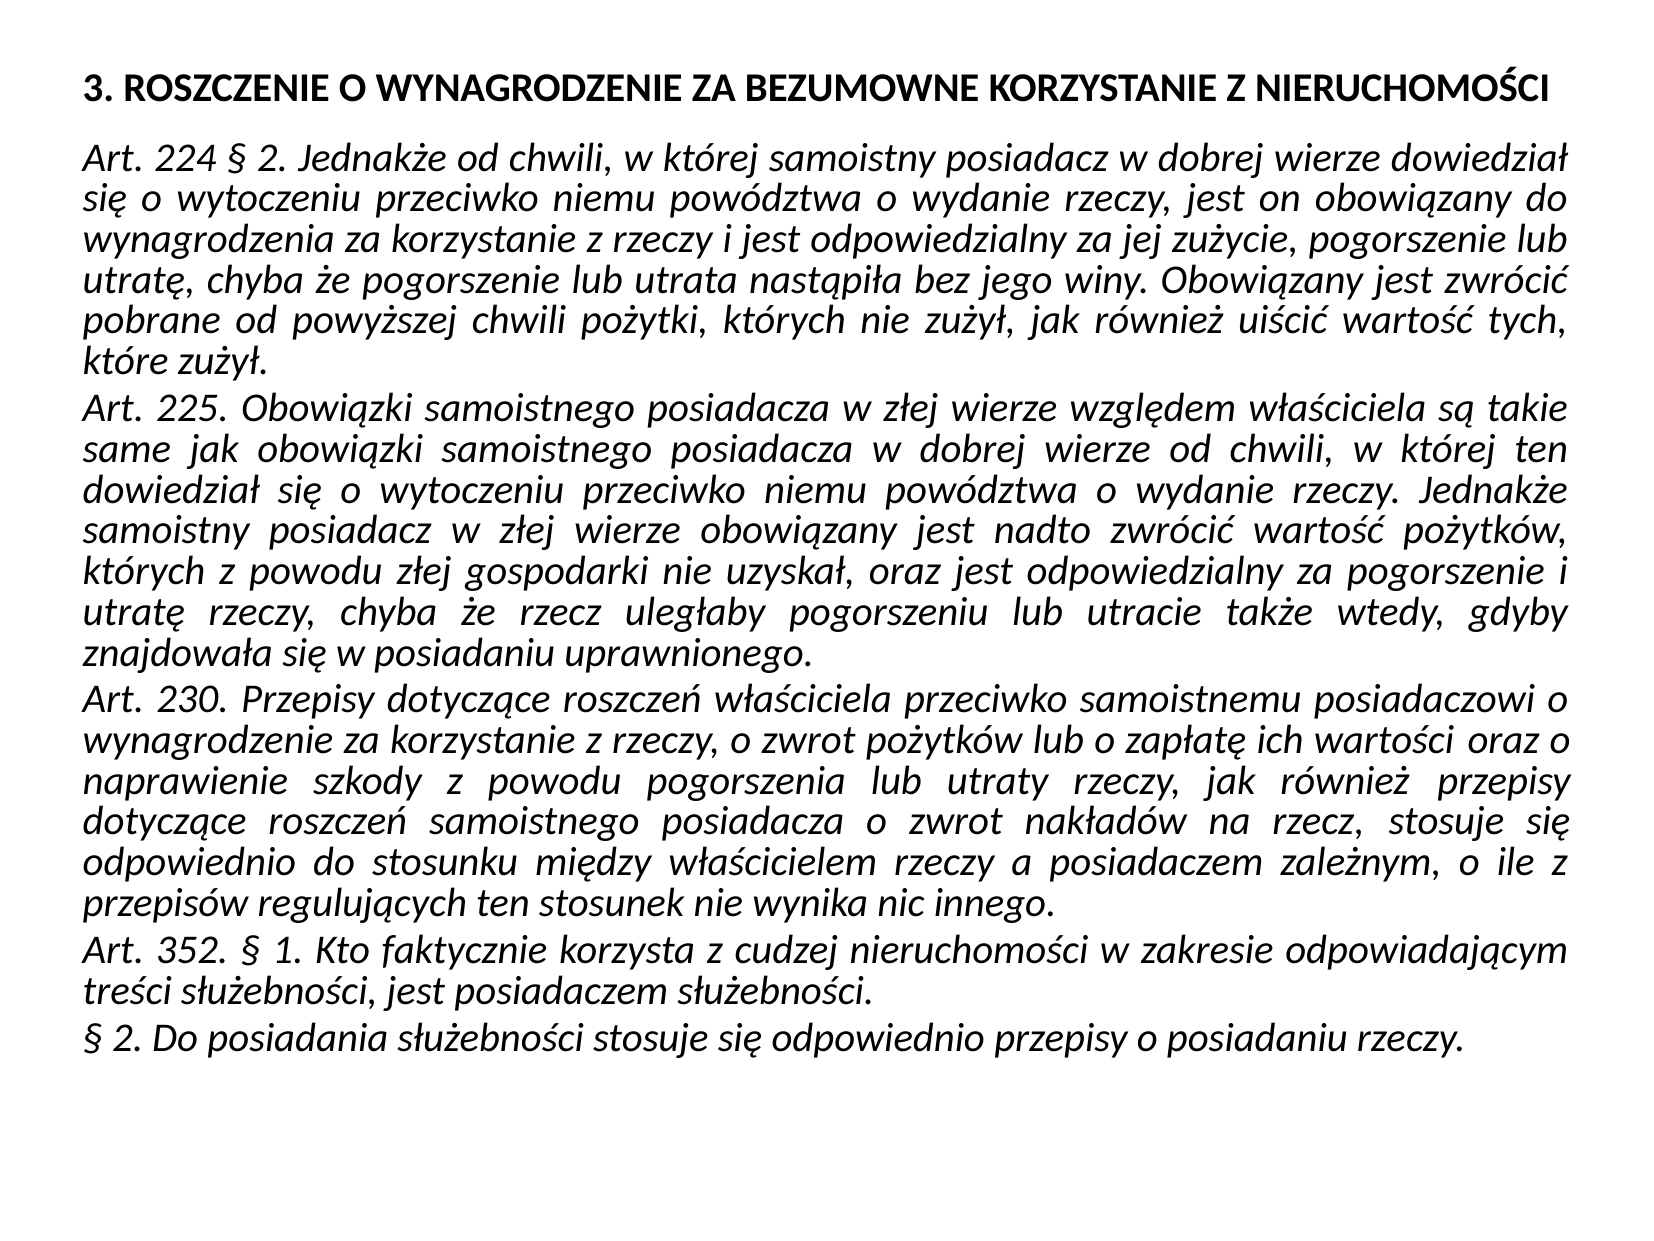

#
3. ROSZCZENIE O WYNAGRODZENIE ZA BEZUMOWNE KORZYSTANIE Z NIERUCHOMOŚCI
Art. 224 § 2. Jednakże od chwili, w której samoistny posiadacz w dobrej wierze dowiedział się o wytoczeniu przeciwko niemu powództwa o wydanie rzeczy, jest on obowiązany do wynagrodzenia za korzystanie z rzeczy i jest odpowiedzialny za jej zużycie, pogorszenie lub utratę, chyba że pogorszenie lub utrata nastąpiła bez jego winy. Obowiązany jest zwrócić pobrane od powyższej chwili pożytki, których nie zużył, jak również uiścić wartość tych, które zużył.
Art. 225. Obowiązki samoistnego posiadacza w złej wierze względem właściciela są takie same jak obowiązki samoistnego posiadacza w dobrej wierze od chwili, w której ten dowiedział się o wytoczeniu przeciwko niemu powództwa o wydanie rzeczy. Jednakże samoistny posiadacz w złej wierze obowiązany jest nadto zwrócić wartość pożytków, których z powodu złej gospodarki nie uzyskał, oraz jest odpowiedzialny za pogorszenie i utratę rzeczy, chyba że rzecz uległaby pogorszeniu lub utracie także wtedy, gdyby znajdowała się w posiadaniu uprawnionego.
Art. 230. Przepisy dotyczące roszczeń właściciela przeciwko samoistnemu posiadaczowi o wynagrodzenie za korzystanie z rzeczy, o zwrot pożytków lub o zapłatę ich wartości oraz o naprawienie szkody z powodu pogorszenia lub utraty rzeczy, jak również przepisy dotyczące roszczeń samoistnego posiadacza o zwrot nakładów na rzecz, stosuje się odpowiednio do stosunku między właścicielem rzeczy a posiadaczem zależnym, o ile z przepisów regulujących ten stosunek nie wynika nic innego.
Art. 352. § 1. Kto faktycznie korzysta z cudzej nieruchomości w zakresie odpowiadającym treści służebności, jest posiadaczem służebności.
§ 2. Do posiadania służebności stosuje się odpowiednio przepisy o posiadaniu rzeczy.